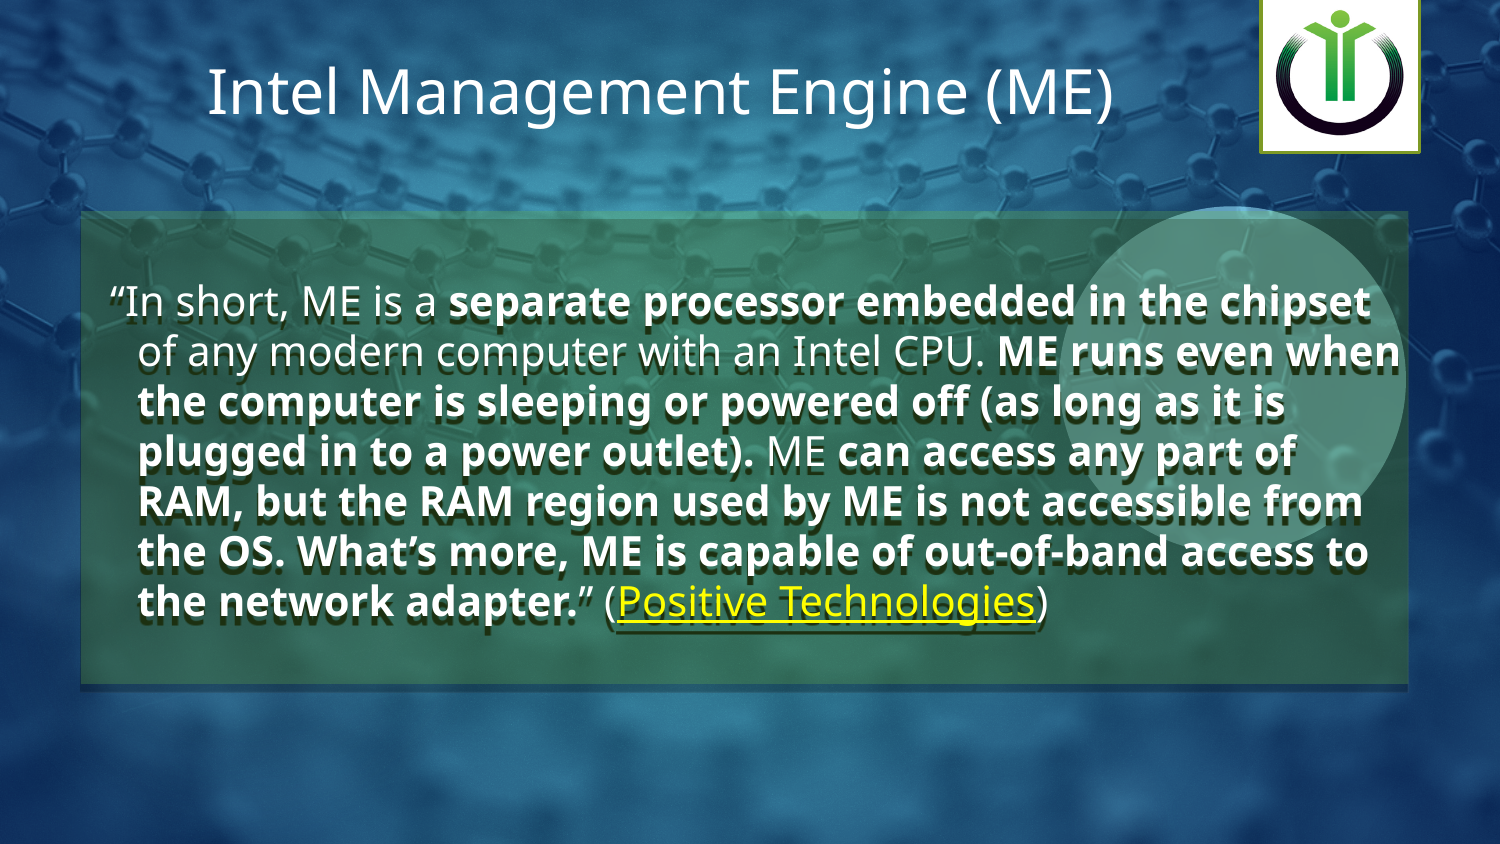

Intel Management Engine (ME)
“In short, ME is a separate processor embedded in the chipset of any modern computer with an Intel CPU. ME runs even when the computer is sleeping or powered off (as long as it is plugged in to a power outlet). ME can access any part of RAM, but the RAM region used by ME is not accessible from the OS. What’s more, ME is capable of out-of-band access to the network adapter.” (Positive Technologies)